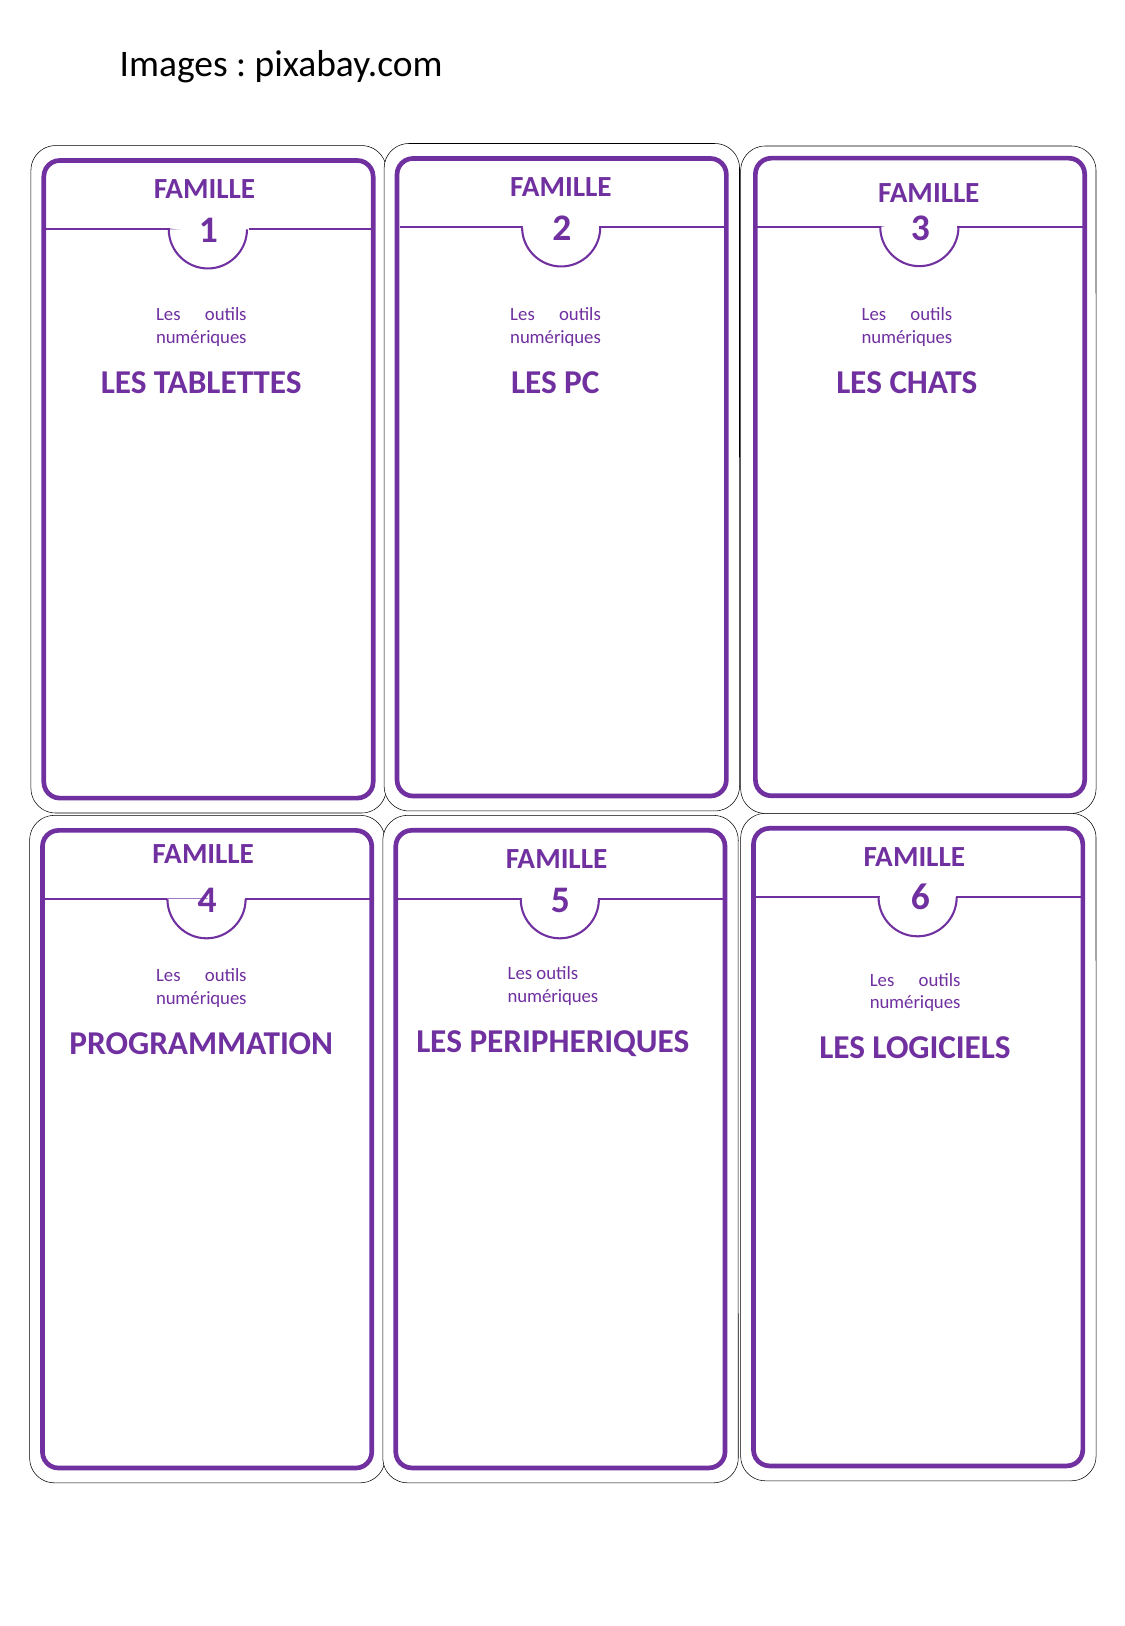

Images : pixabay.com
FAMILLE
2
FAMILLE
FAMILLE
3
1
Les outils numériques
LES TABLETTES
Les outils numériques
LES PC
Les outils numériques
LES CHATS
Les outils numériques
LES PERIPHERIQUES
Les outils numériques
PROGRAMMATION
Les outils numériques
LES LOGICIELS
FAMILLE
6
FAMILLE
5
FAMILLE
4